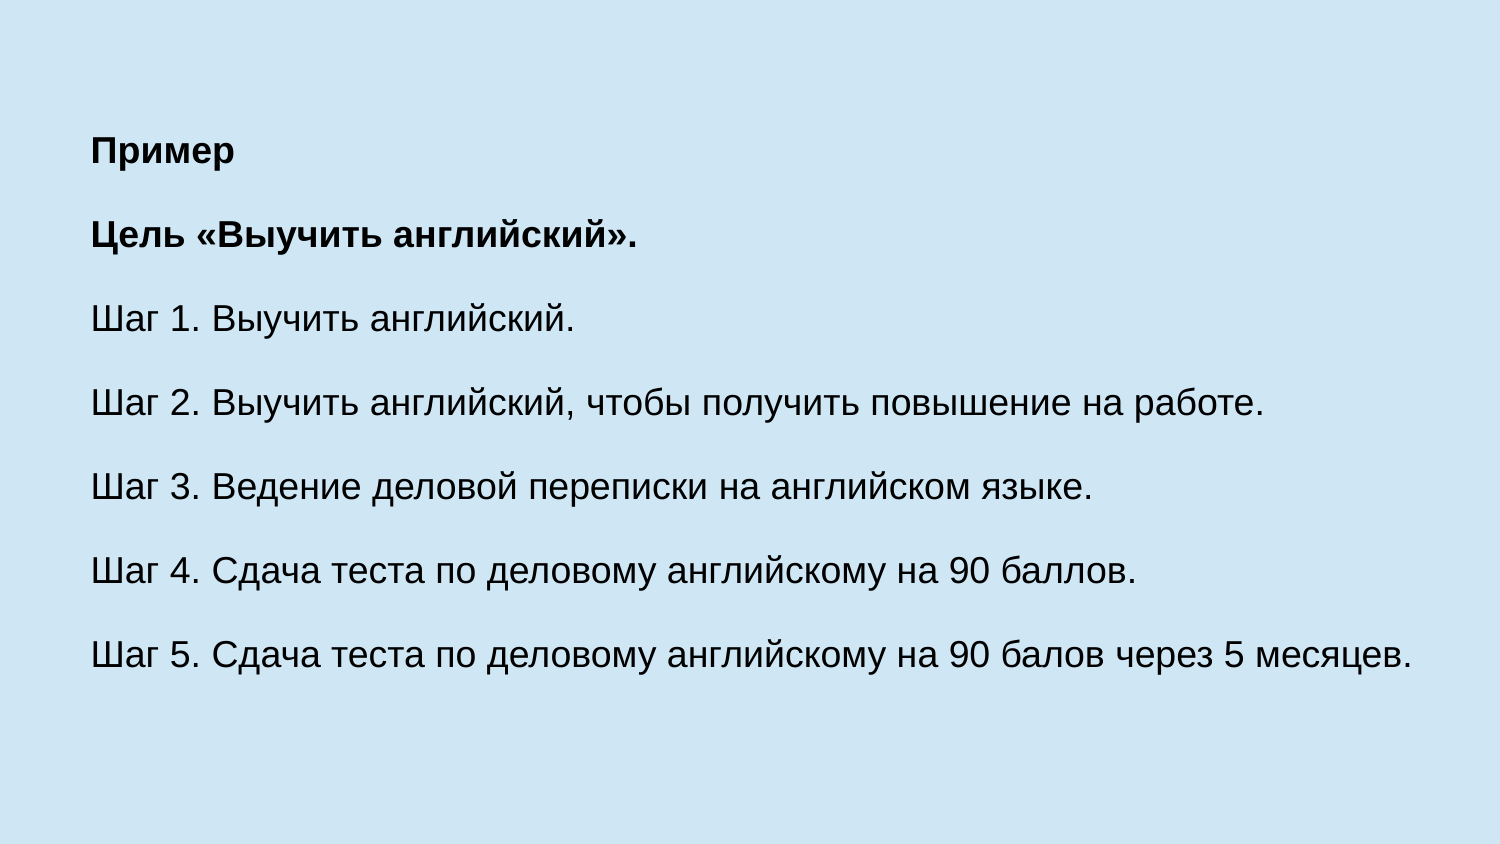

Пример
Цель «Выучить английский».
Шаг 1. Выучить английский.
Шаг 2. Выучить английский, чтобы получить повышение на работе.
Шаг 3. Ведение деловой переписки на английском языке.
Шаг 4. Сдача теста по деловому английскому на 90 баллов.
Шаг 5. Сдача теста по деловому английскому на 90 балов через 5 месяцев.